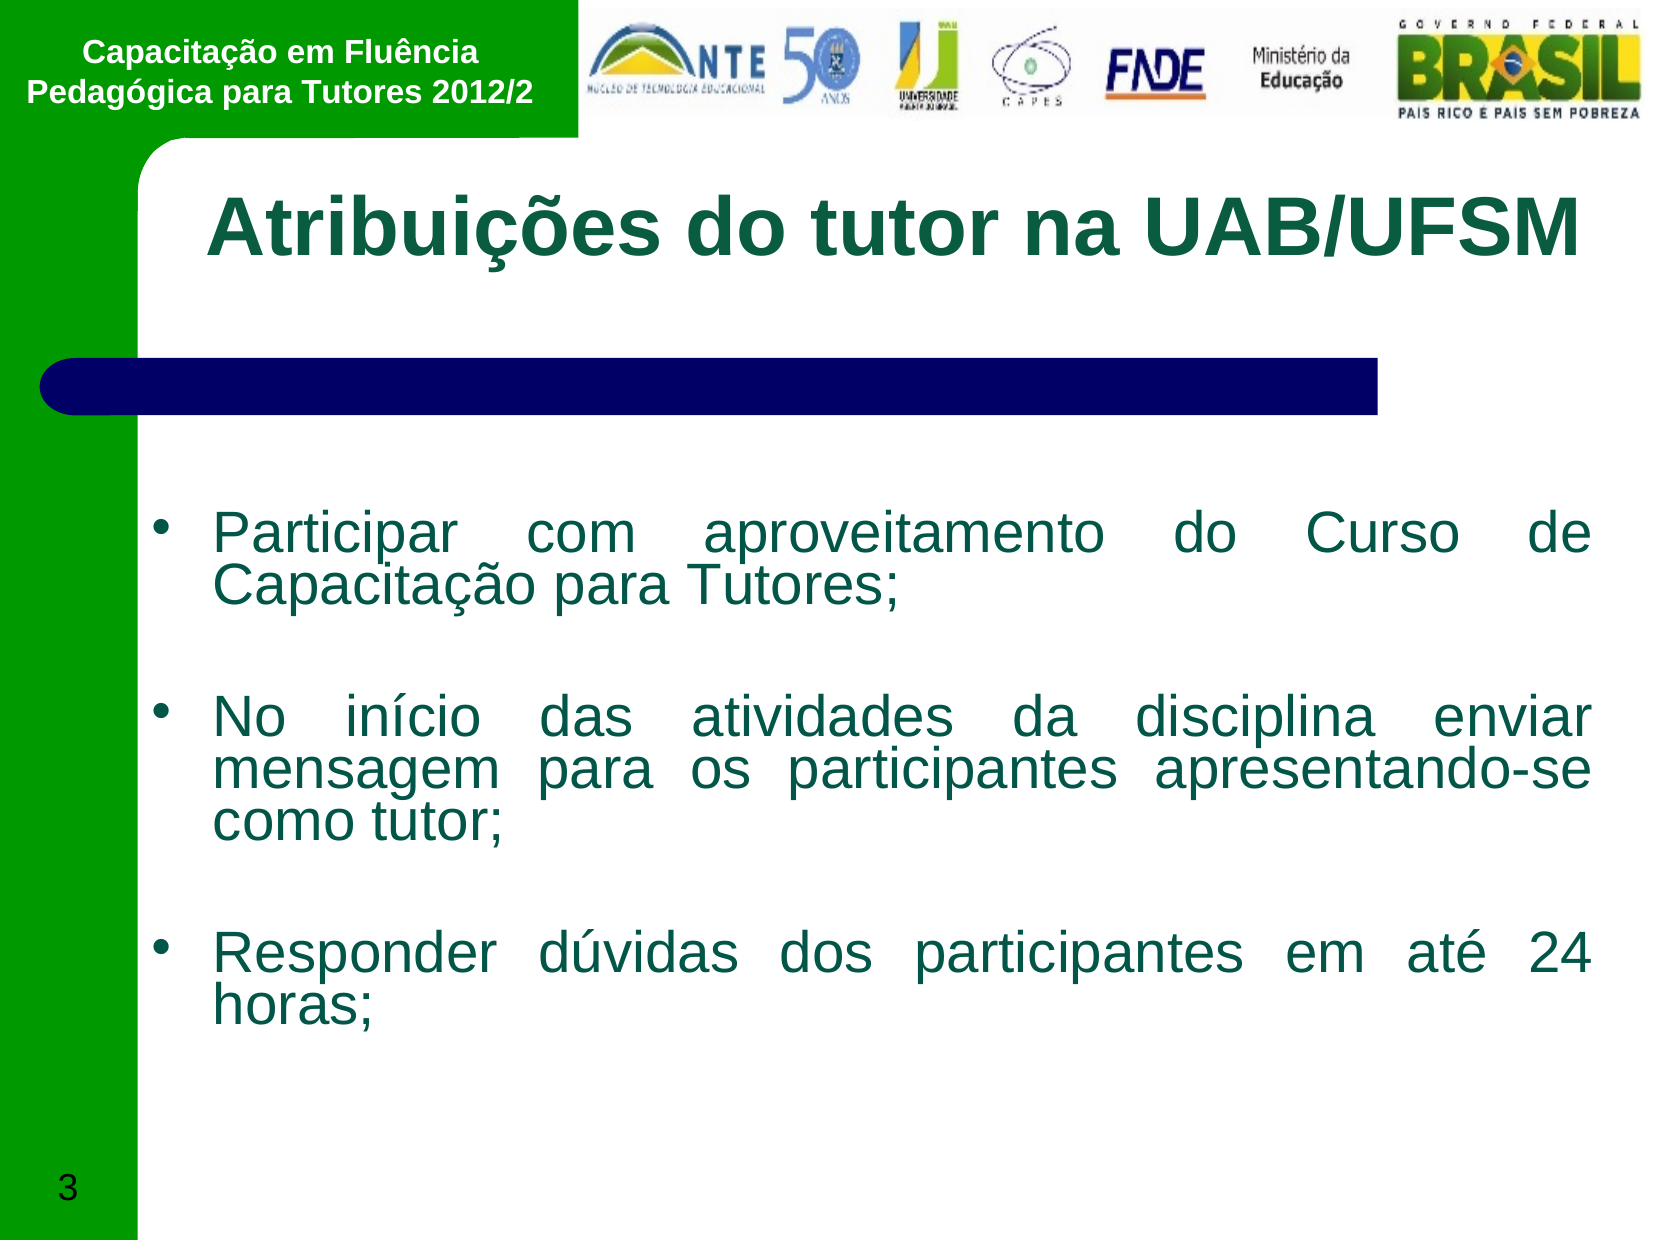

Atribuições do tutor na UAB/UFSM
# Participar com aproveitamento do Curso de Capacitação para Tutores;
No início das atividades da disciplina enviar mensagem para os participantes apresentando-se como tutor;
Responder dúvidas dos participantes em até 24 horas;